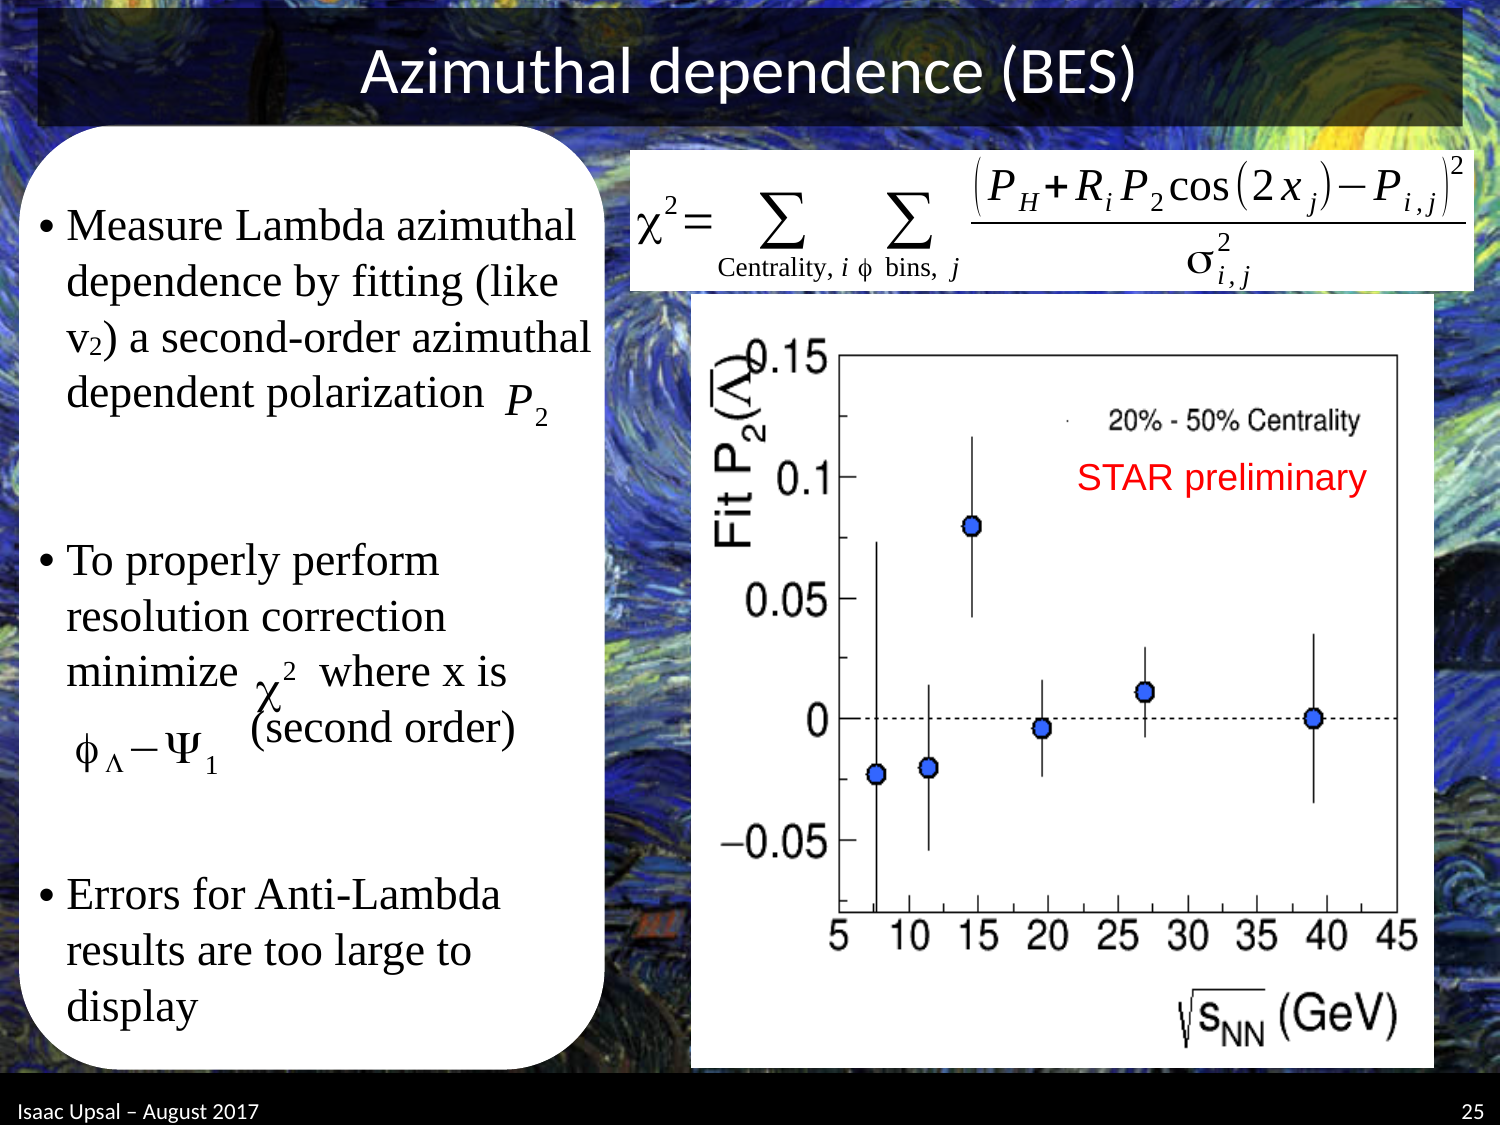

# Azimuthal dependence (BES)
Measure Lambda azimuthal dependence by fitting (like v2) a second-order azimuthal dependent polarization
To properly perform resolution correction minimize where x is
 (second order)
Errors for Anti-Lambda results are too large to display
STAR preliminary
25